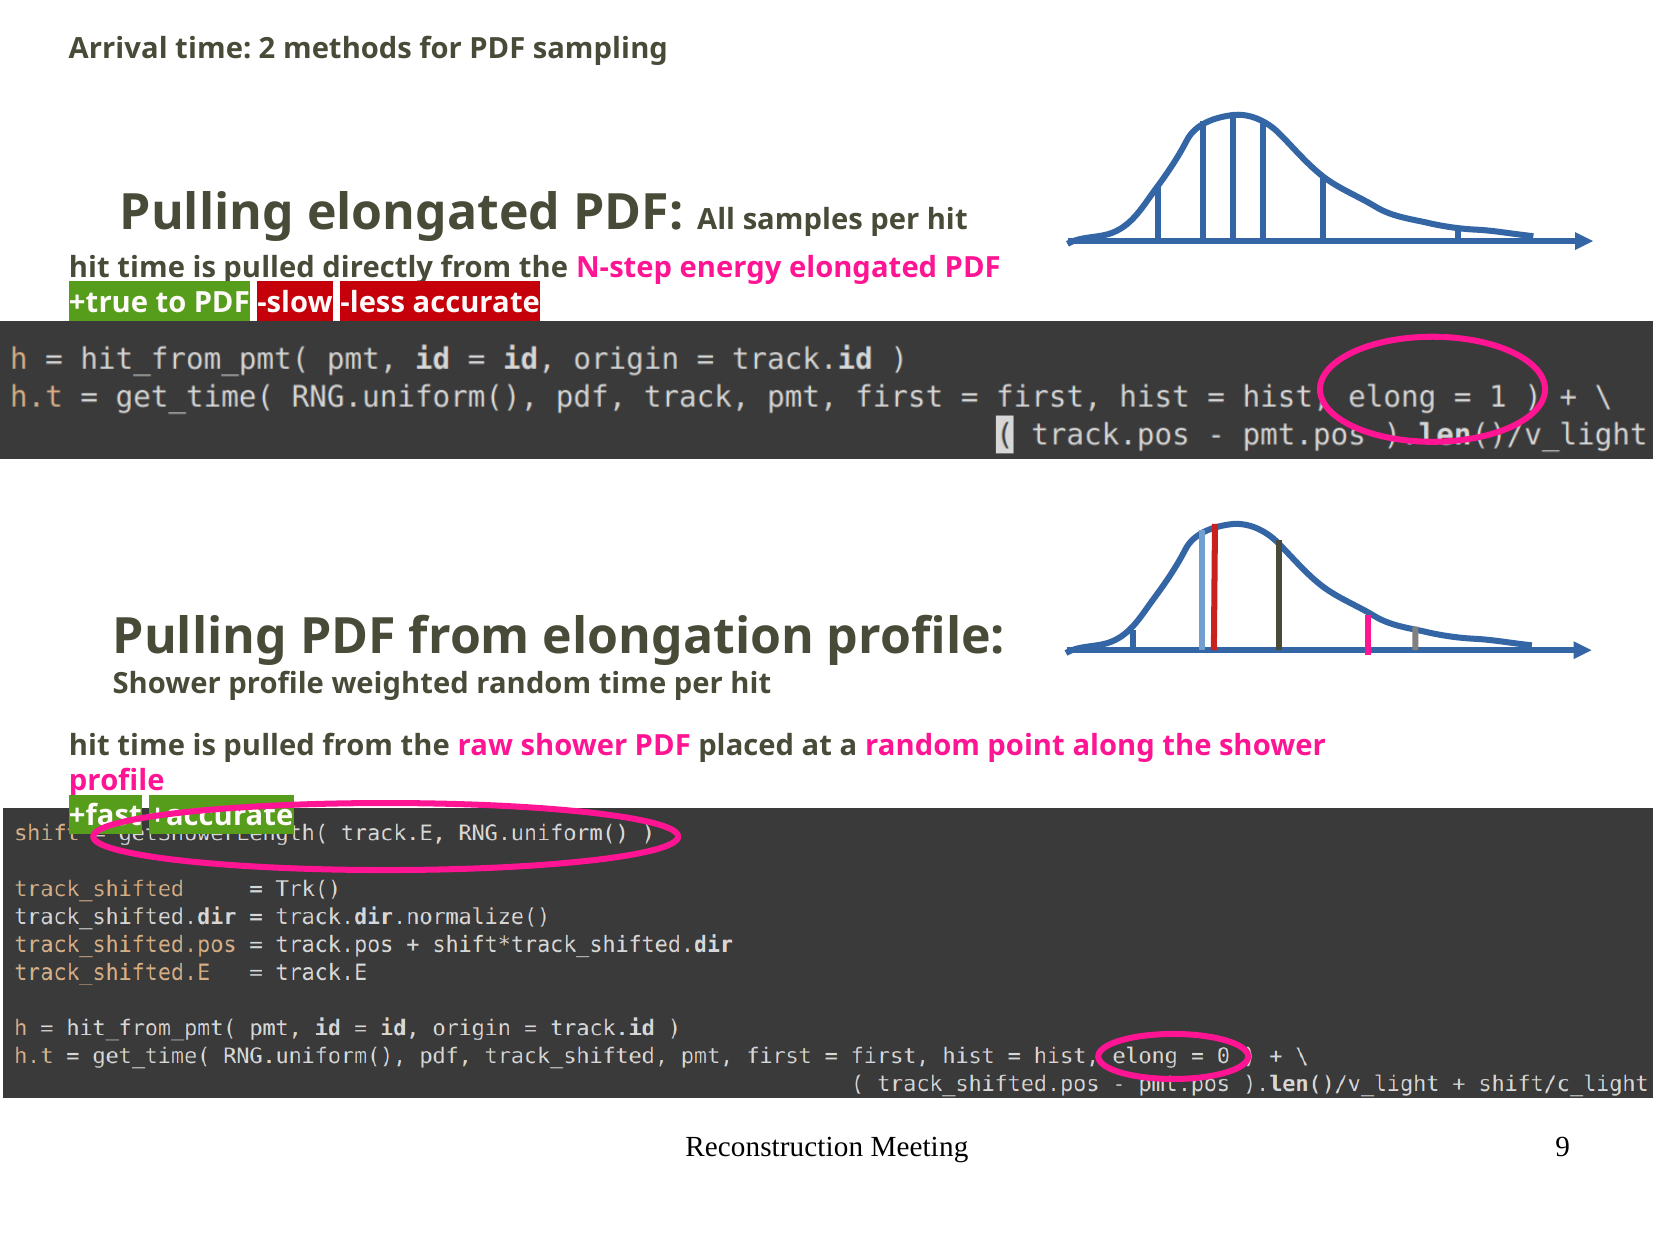

Arrival time: 2 methods for PDF sampling
Pulling elongated PDF: All samples per hit
hit time is pulled directly from the N-step energy elongated PDF
+true to PDF -slow -less accurate
Pulling PDF from elongation profile:
Shower profile weighted random time per hit
hit time is pulled from the raw shower PDF placed at a random point along the shower profile
+fast +accurate
Reconstruction Meeting
9